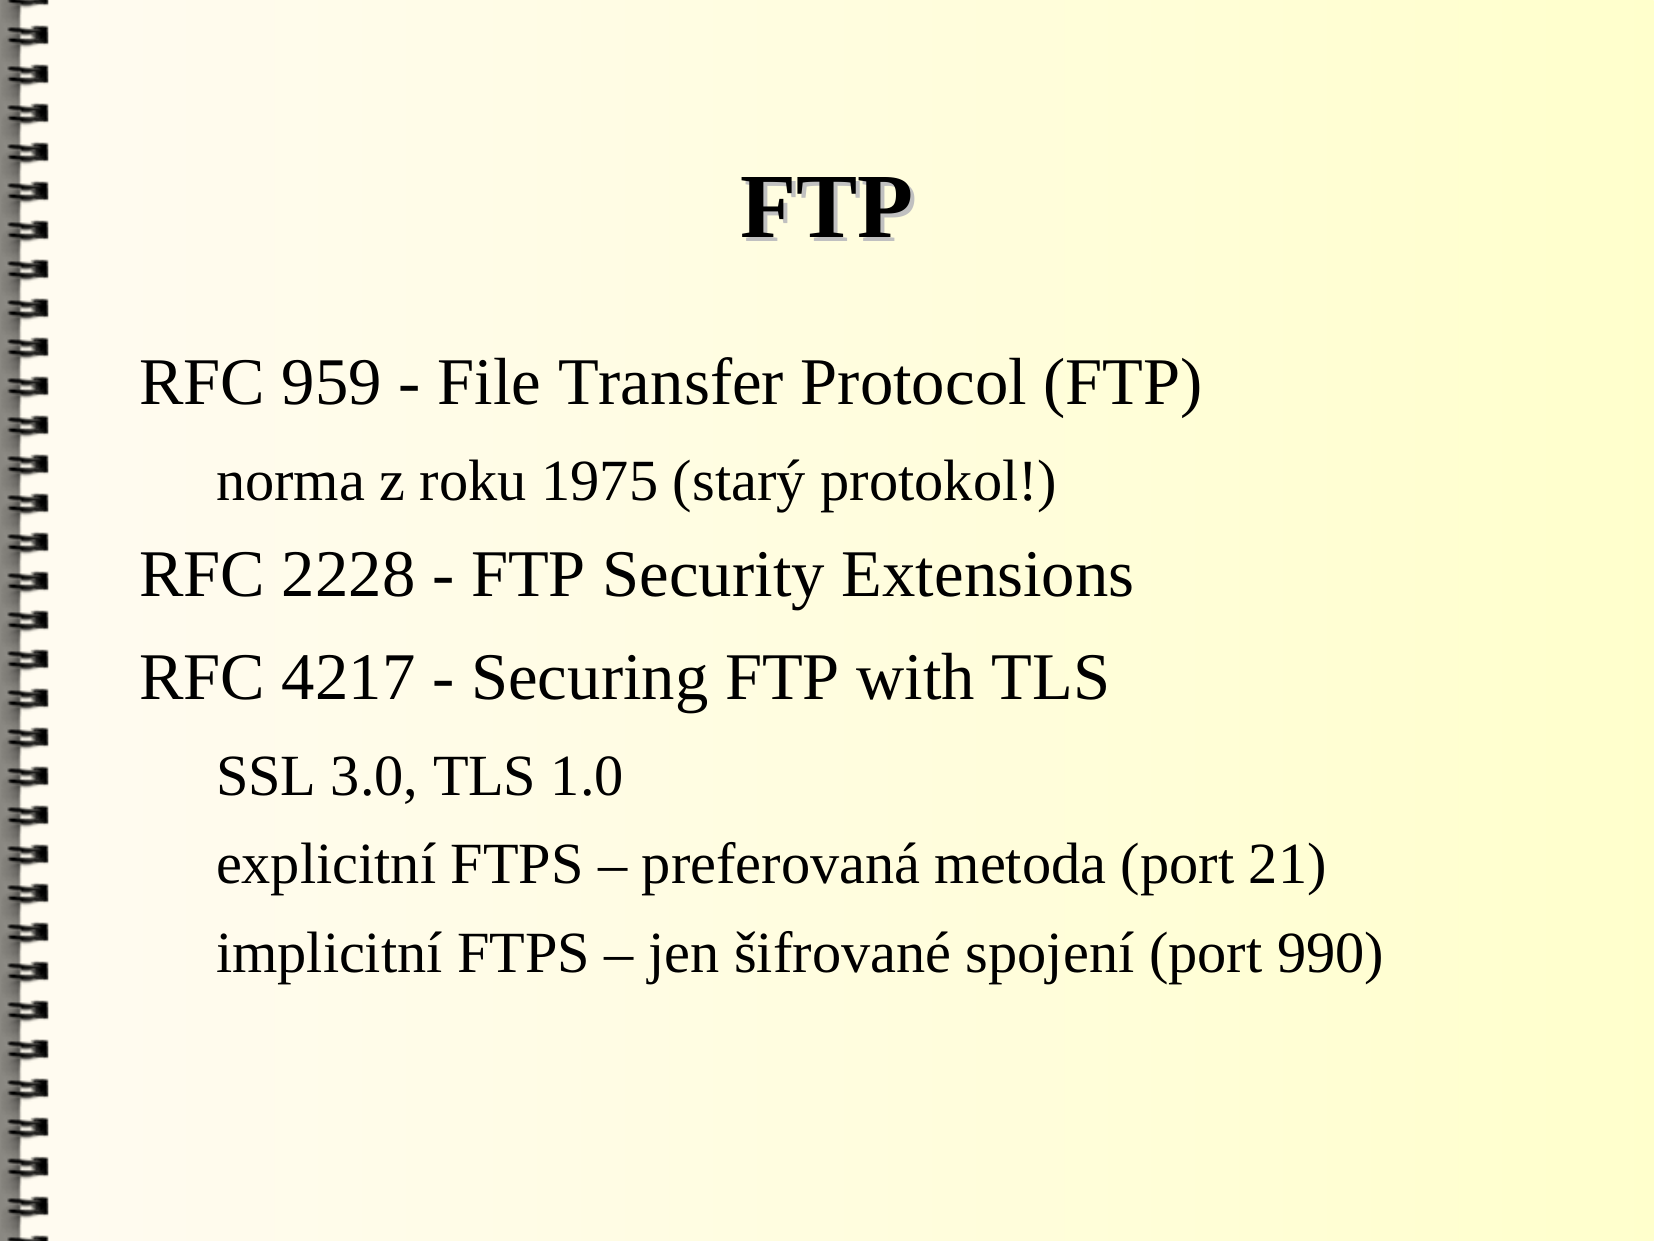

# FTP
RFC 959 - File Transfer Protocol (FTP)
norma z roku 1975 (starý protokol!)
RFC 2228 - FTP Security Extensions
RFC 4217 - Securing FTP with TLS
SSL 3.0, TLS 1.0
explicitní FTPS – preferovaná metoda (port 21)
implicitní FTPS – jen šifrované spojení (port 990)